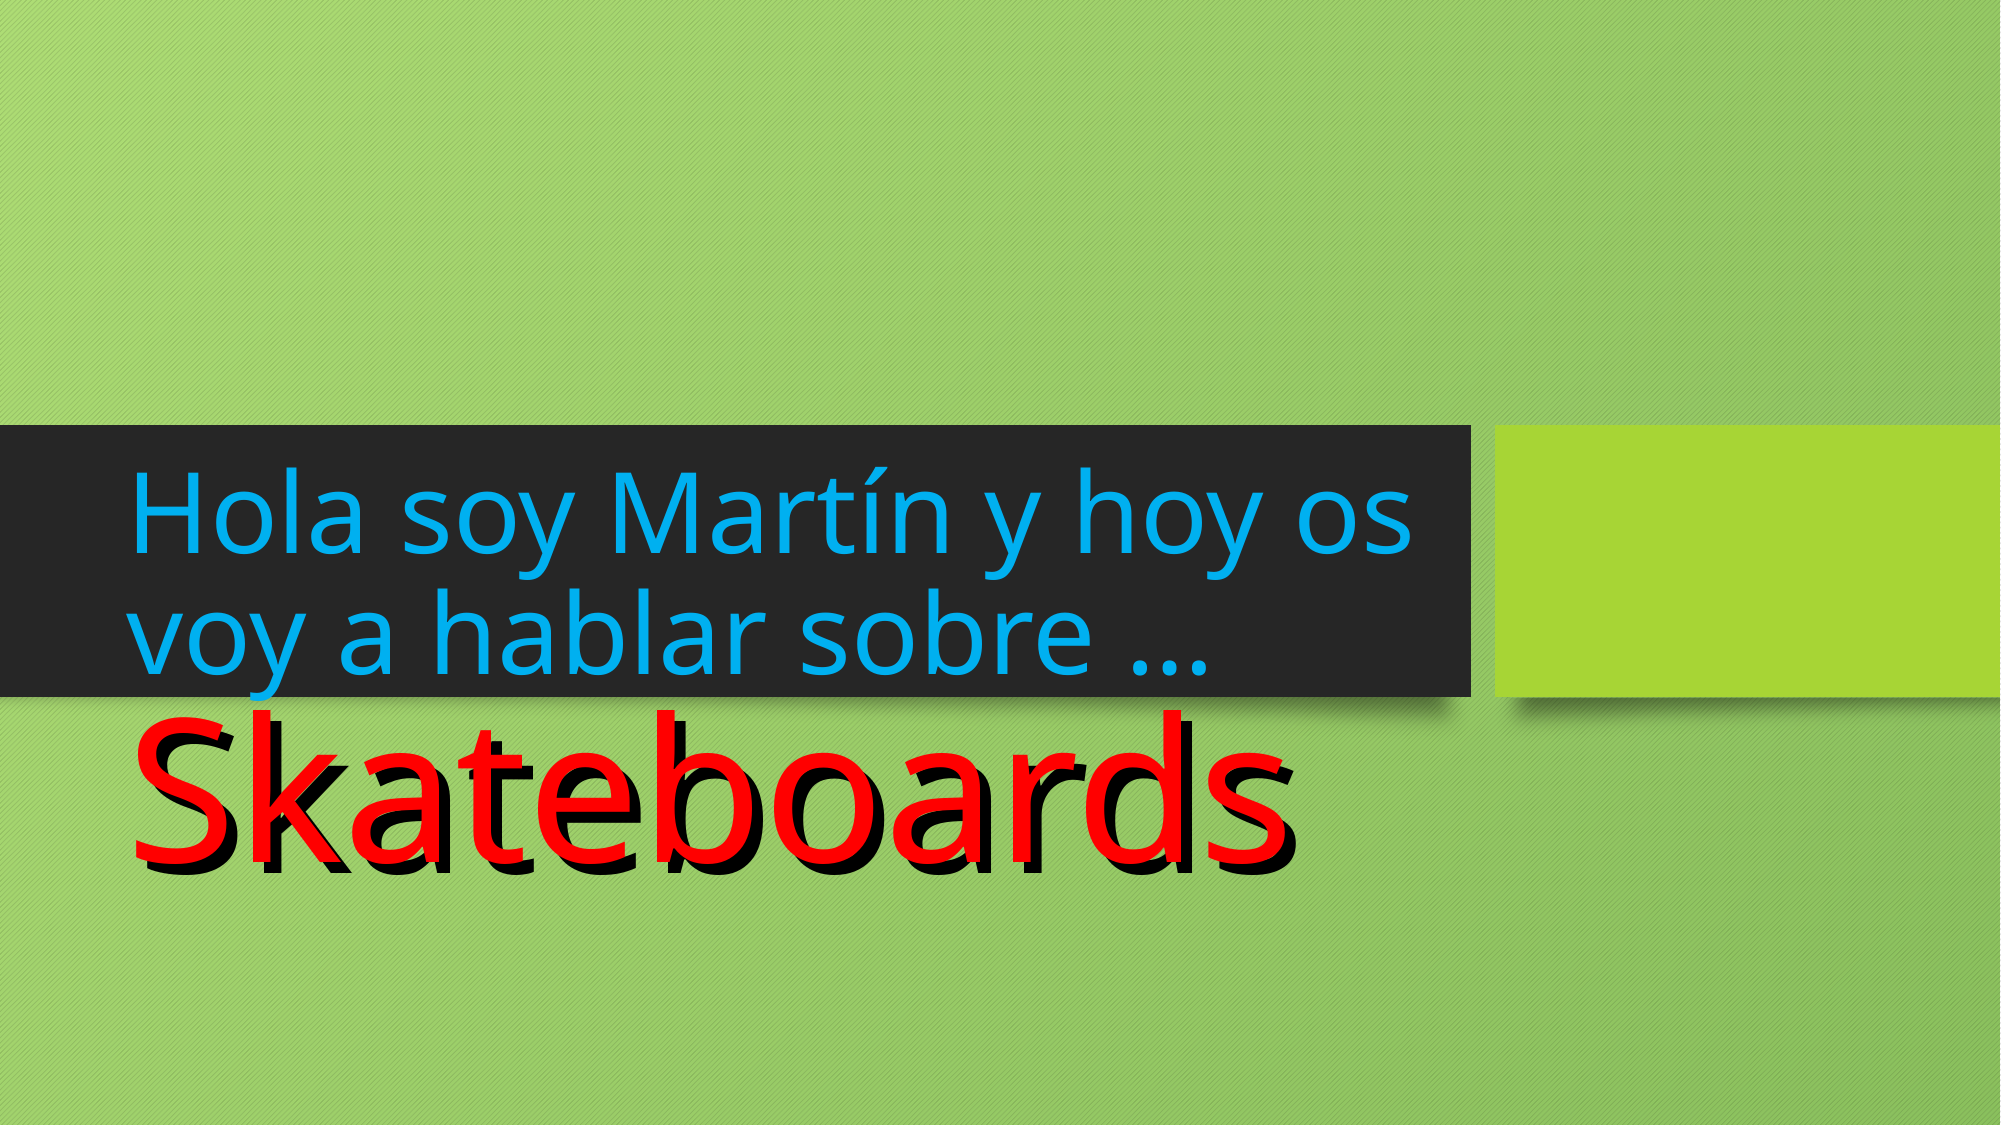

# Hola soy Martín y hoy os voy a hablar sobre …
Skateboards